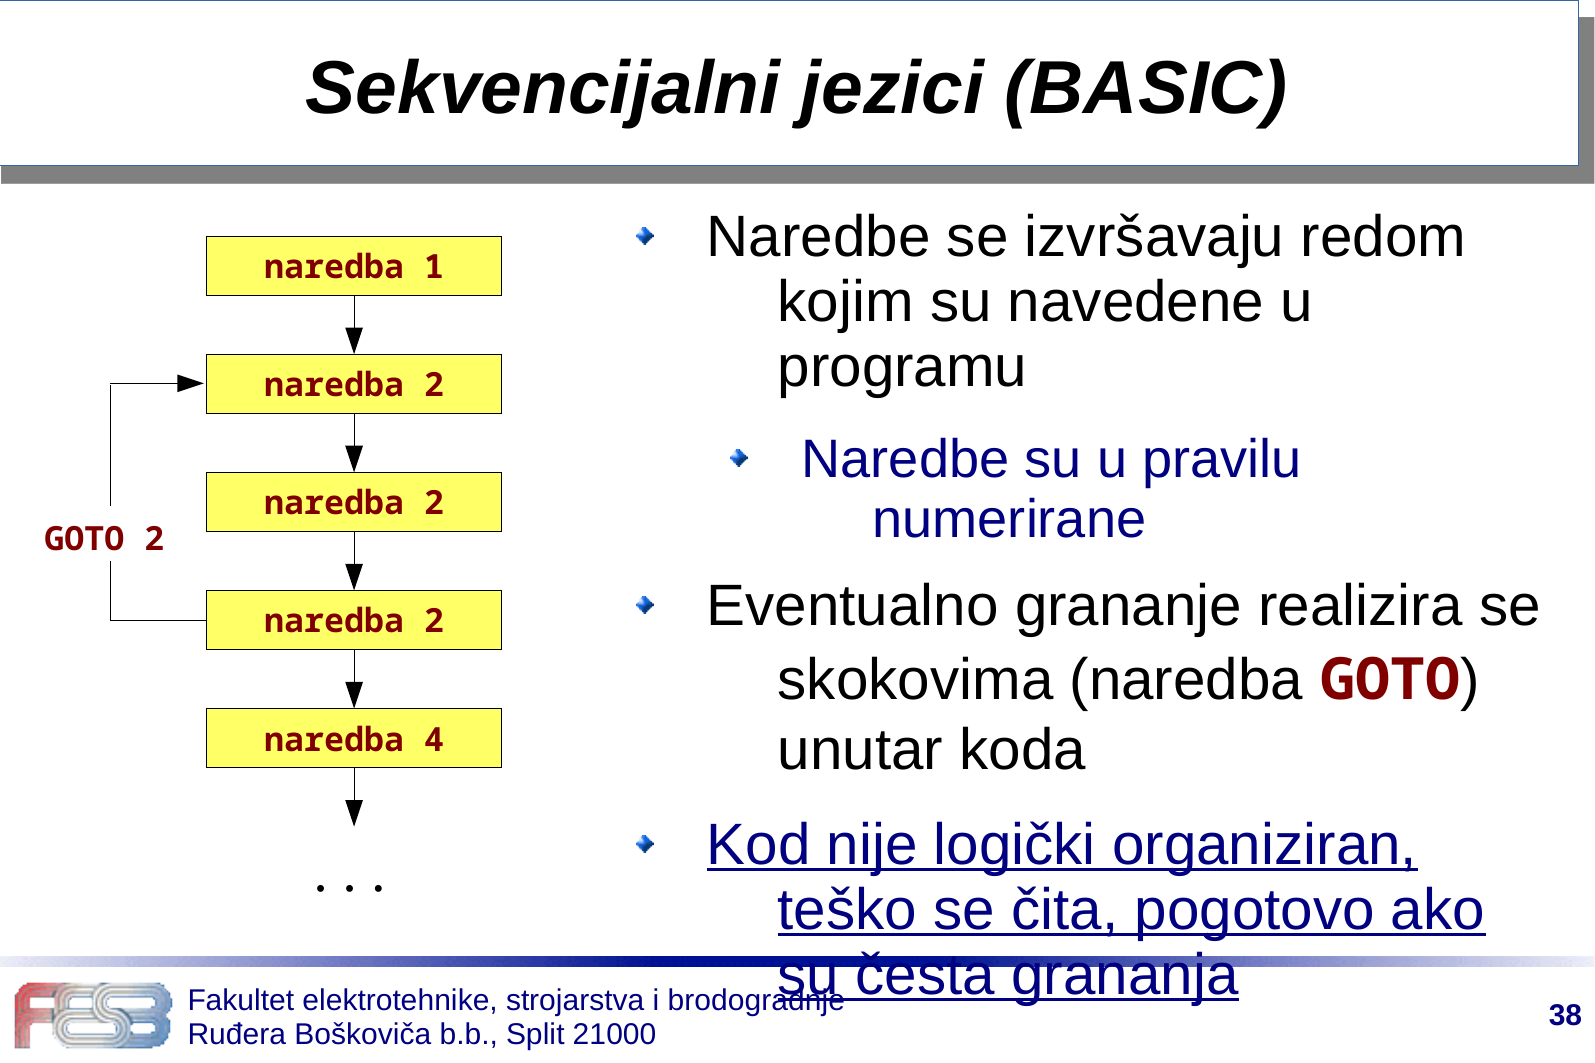

# Sekvencijalni jezici (BASIC)
Naredbe se izvršavaju redom kojim su navedene u programu
Naredbe su u pravilu numerirane
Eventualno grananje realizira se skokovima (naredba GOTO) unutar koda
Kod nije logički organiziran, teško se čita, pogotovo ako su česta grananja
naredba 1
naredba 2
naredba 2
GOTO 2
naredba 2
naredba 4
. . .